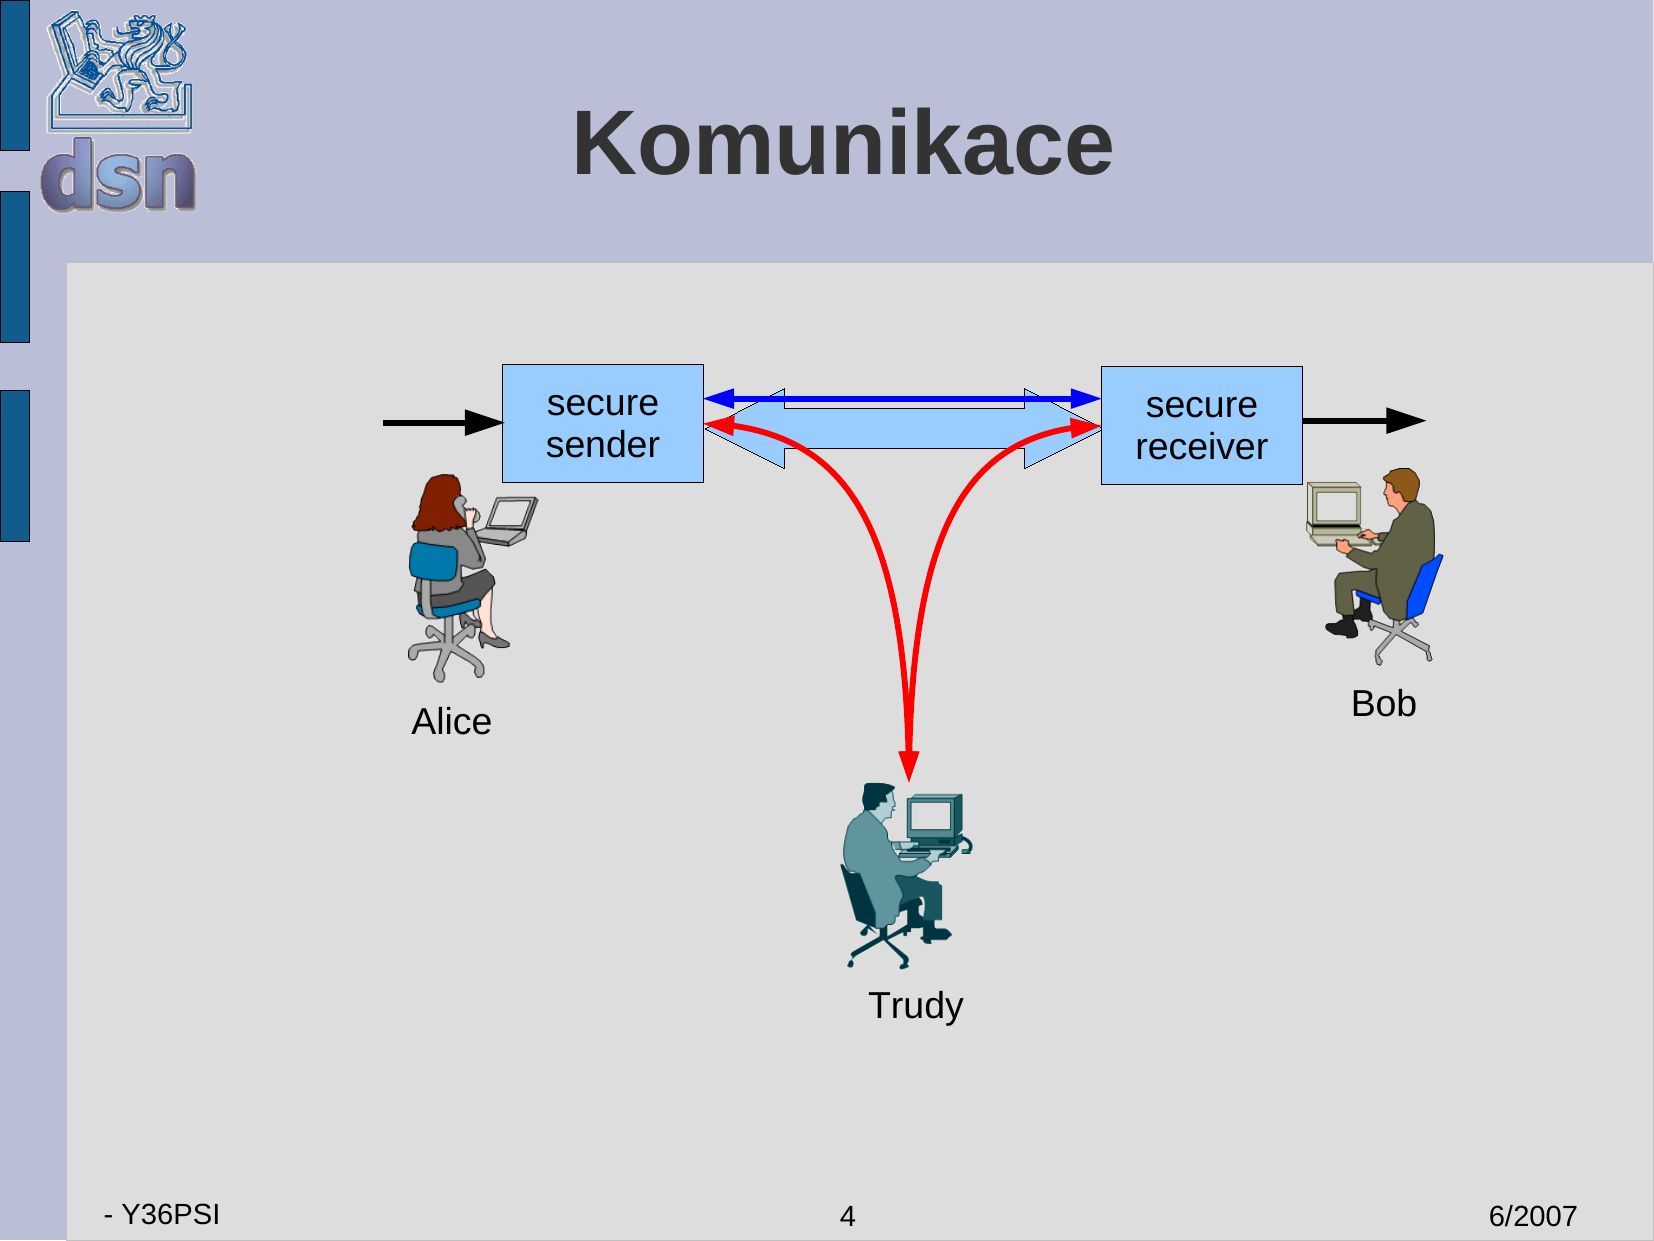

# Komunikace
secure
sender
secure
receiver
Bob
Alice
Trudy